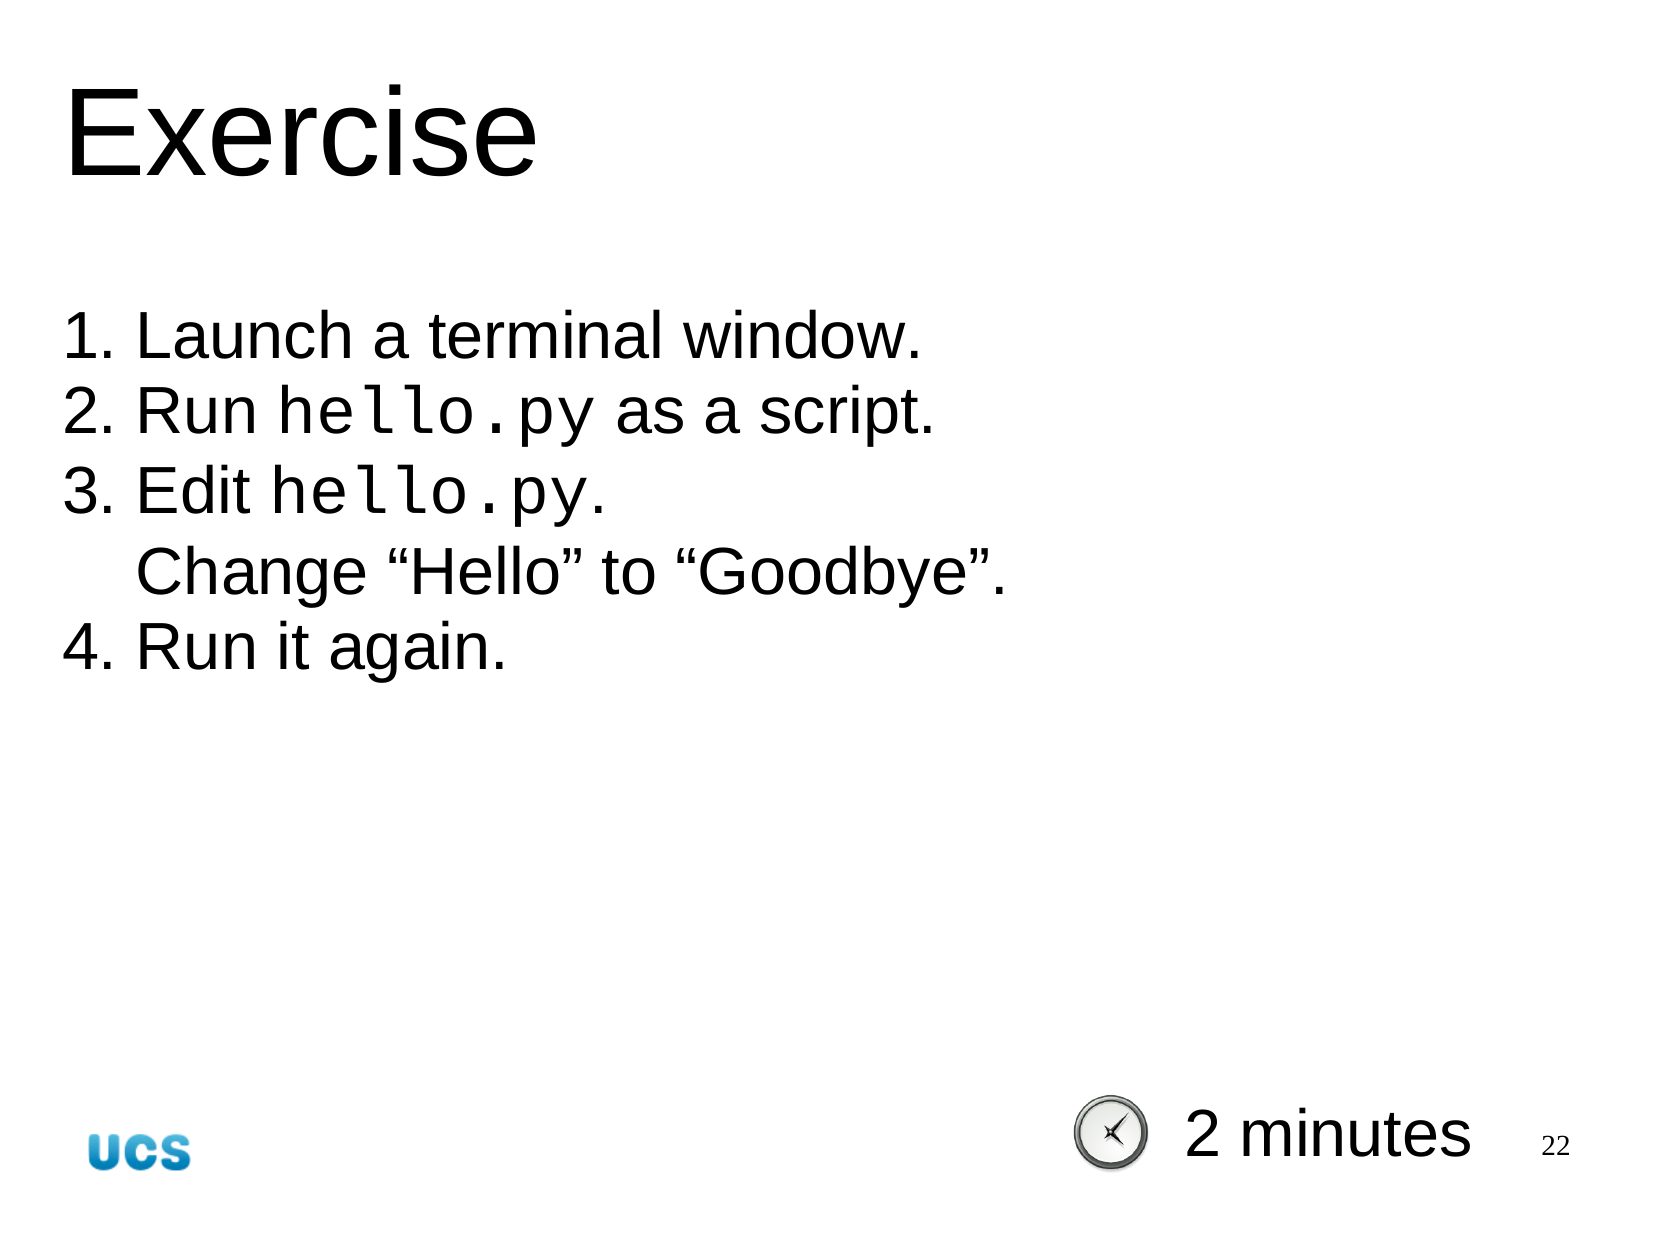

Exercise
1.	Launch a terminal window.
2.	Run hello.py as a script.
3.	Edit hello.py.
	Change “Hello” to “Goodbye”.
4.	Run it again.
2 minutes
22